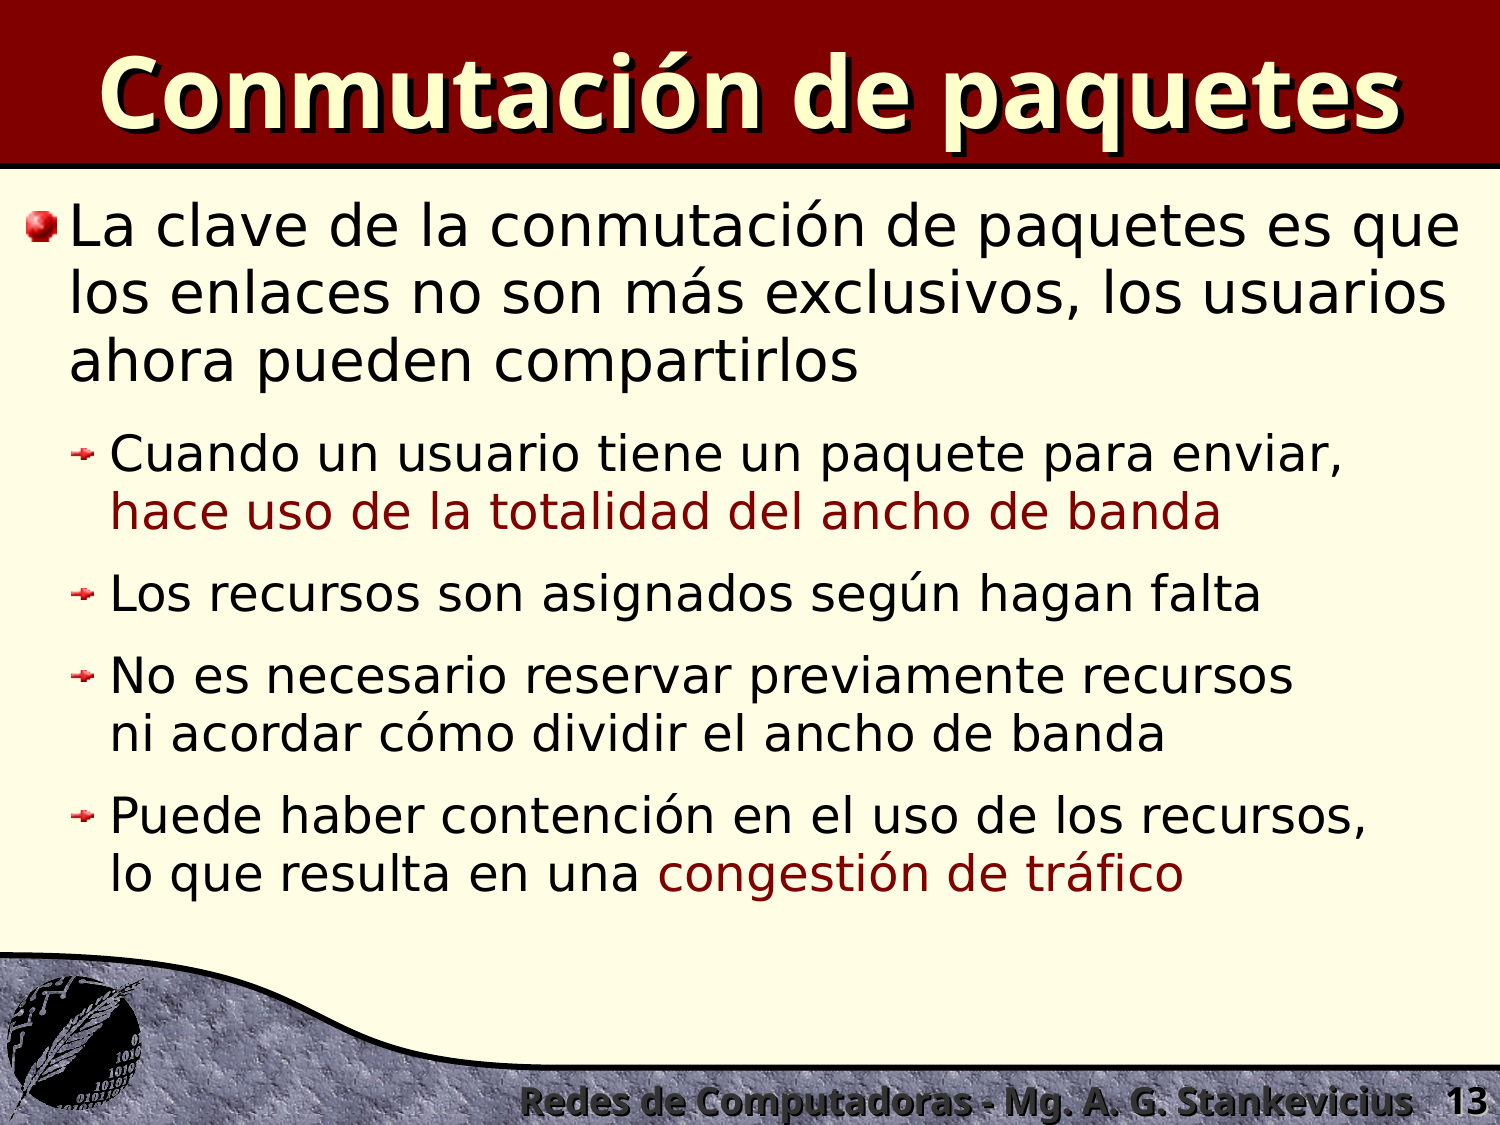

# Conmutación de paquetes
La clave de la conmutación de paquetes es que los enlaces no son más exclusivos, los usuarios ahora pueden compartirlos
Cuando un usuario tiene un paquete para enviar,
hace uso de la totalidad del ancho de banda
Los recursos son asignados según hagan falta
No es necesario reservar previamente recursos
ni acordar cómo dividir el ancho de banda
Puede haber contención en el uso de los recursos,
lo que resulta en una congestión de tráfico
13